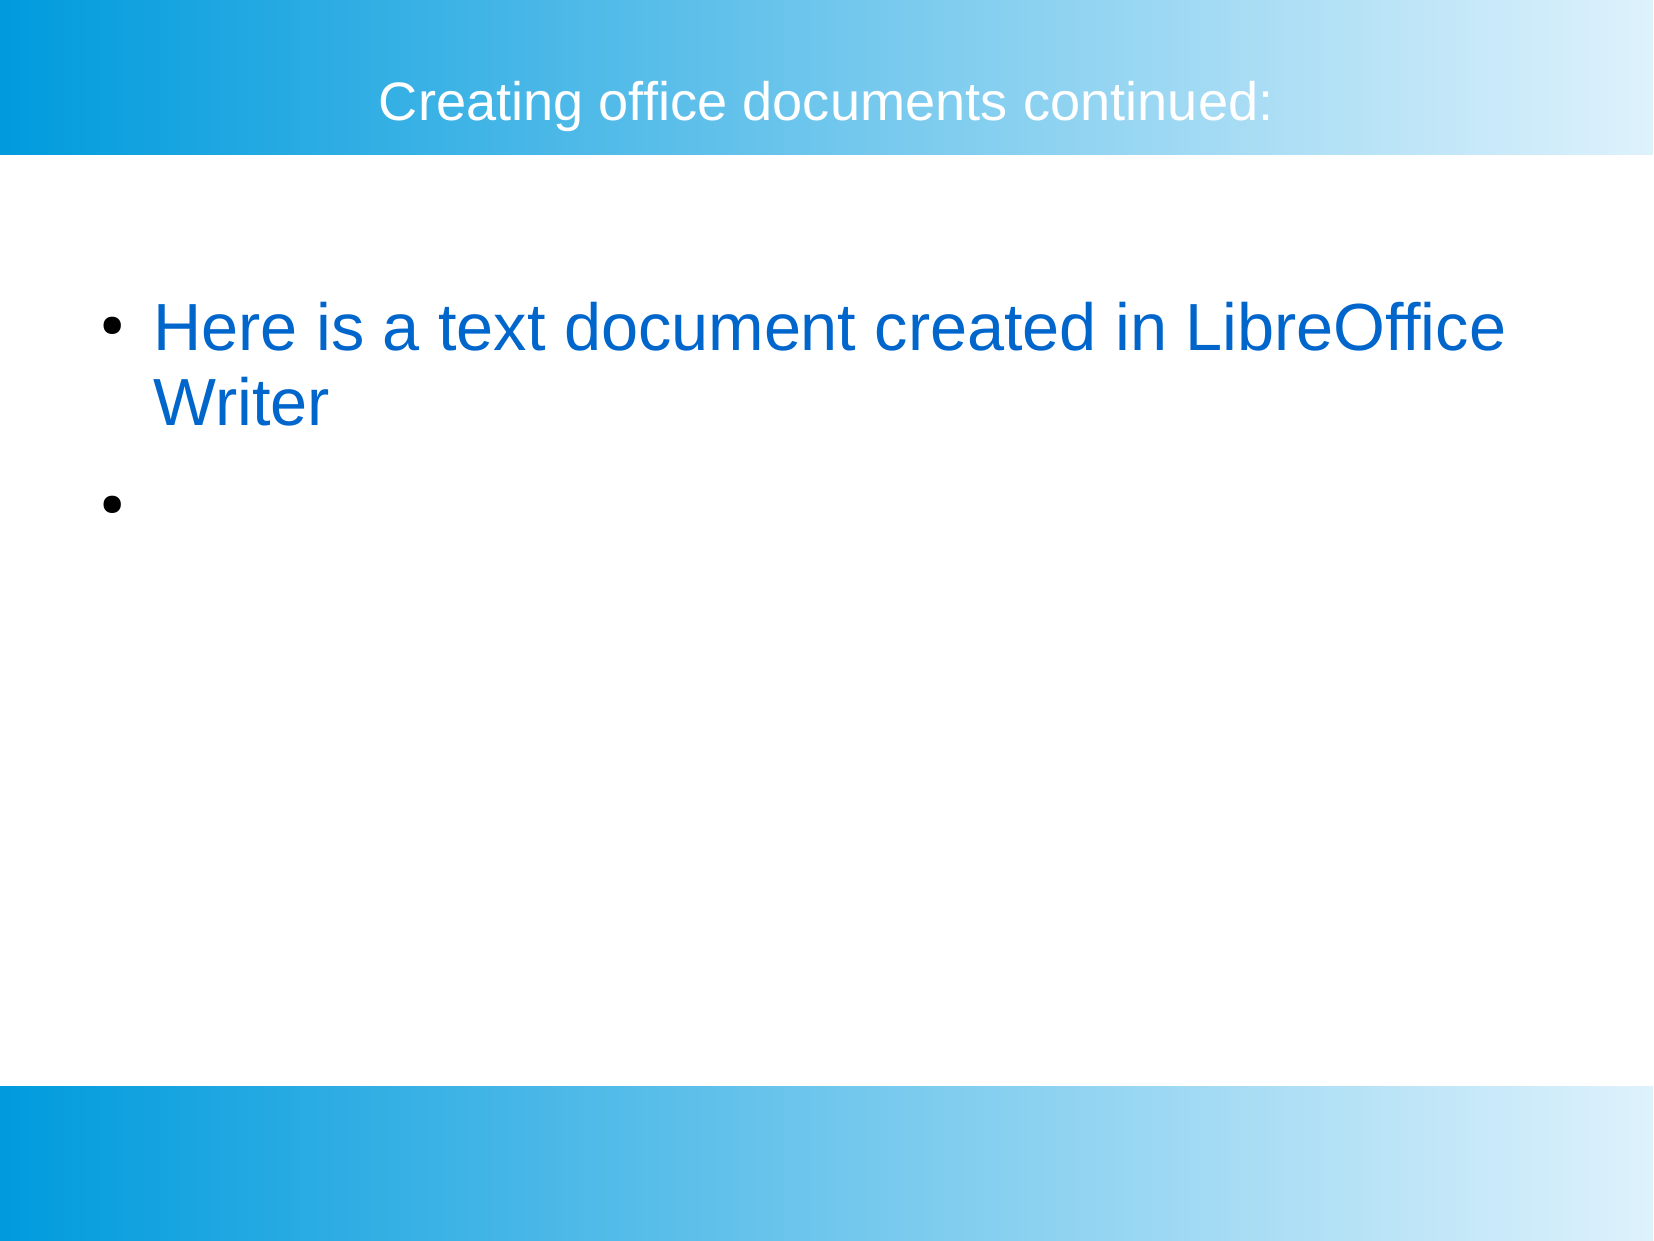

# Creating office documents continued:
Here is a text document created in LibreOffice Writer